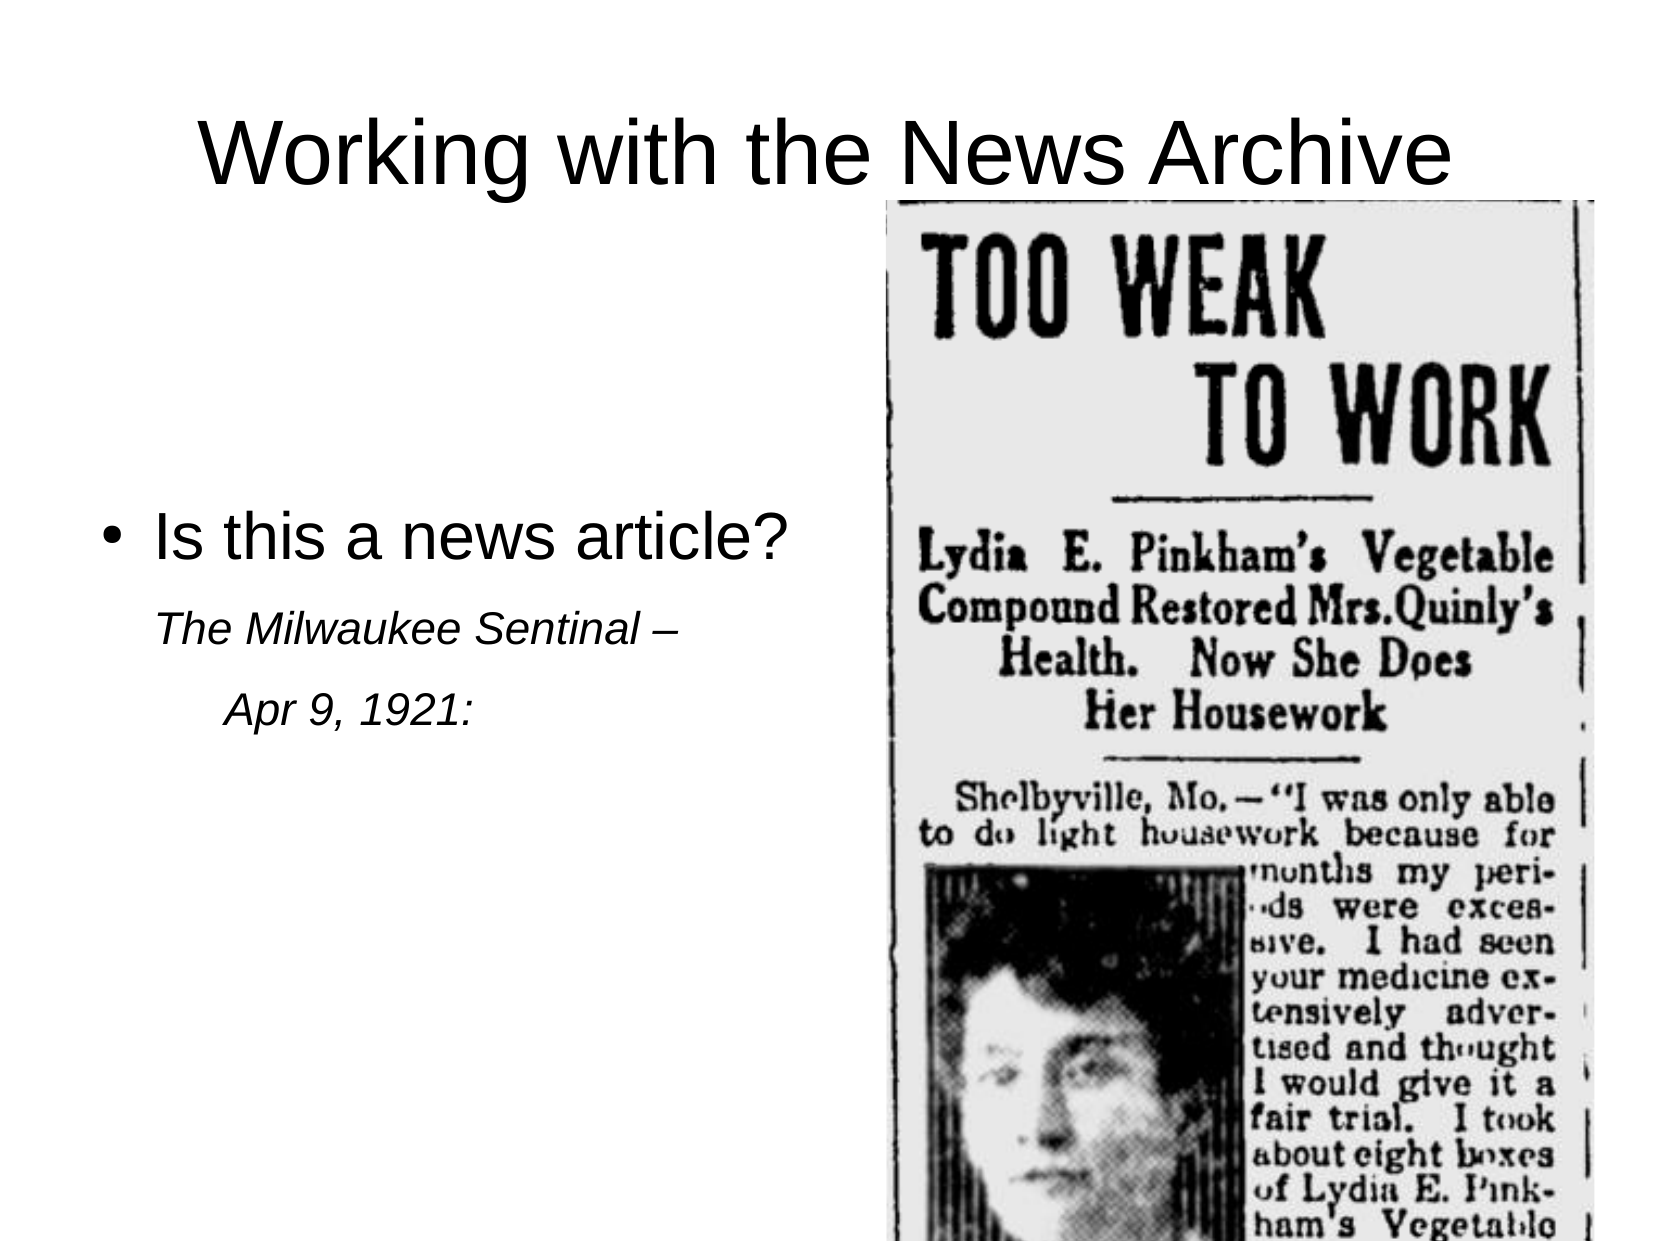

# Working with the News Archive
Is this a news article?
The Milwaukee Sentinal –
Apr 9, 1921:
63